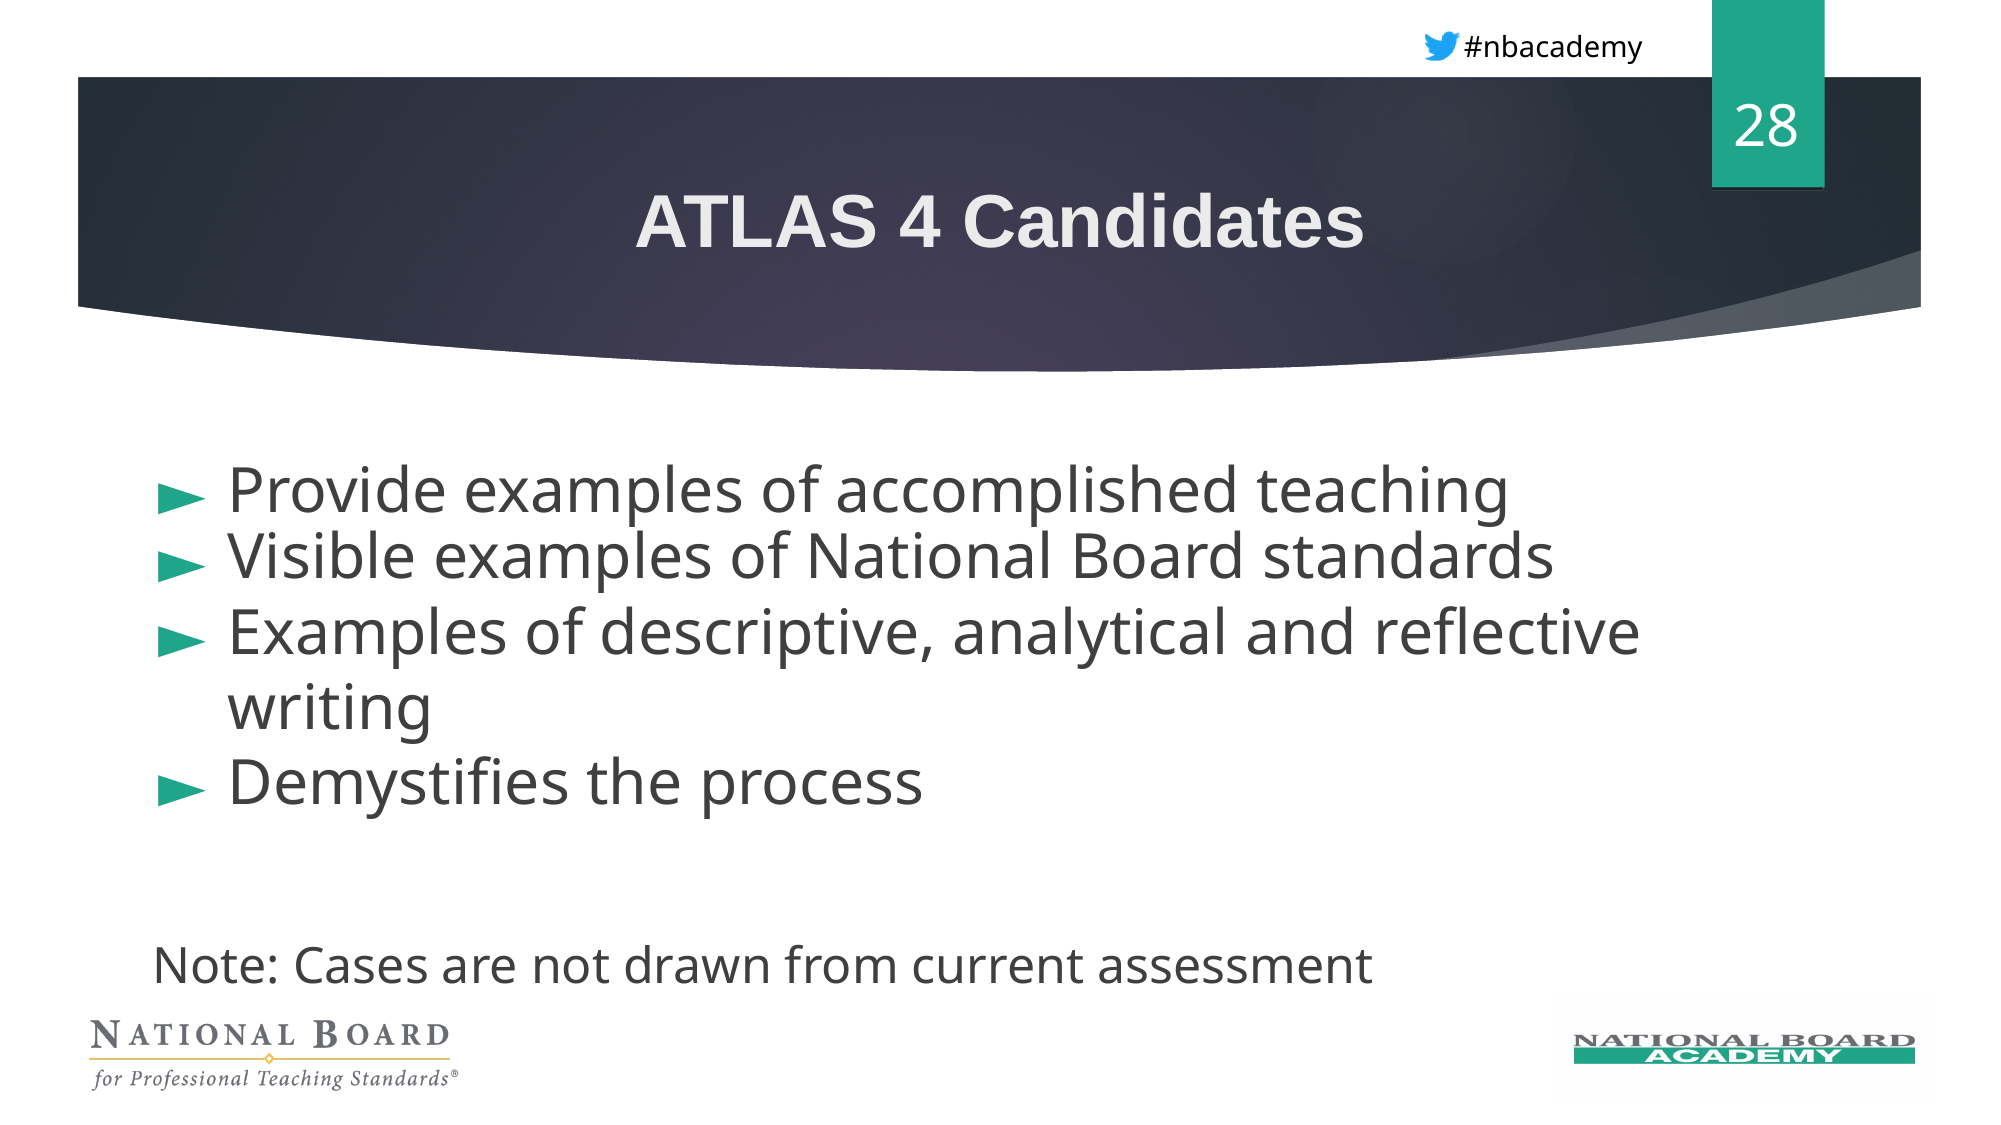

# ATLAS 4 Candidates
Provide examples of accomplished teaching
Visible examples of National Board standards
Examples of descriptive, analytical and reflective writing
Demystifies the process
Note: Cases are not drawn from current assessment